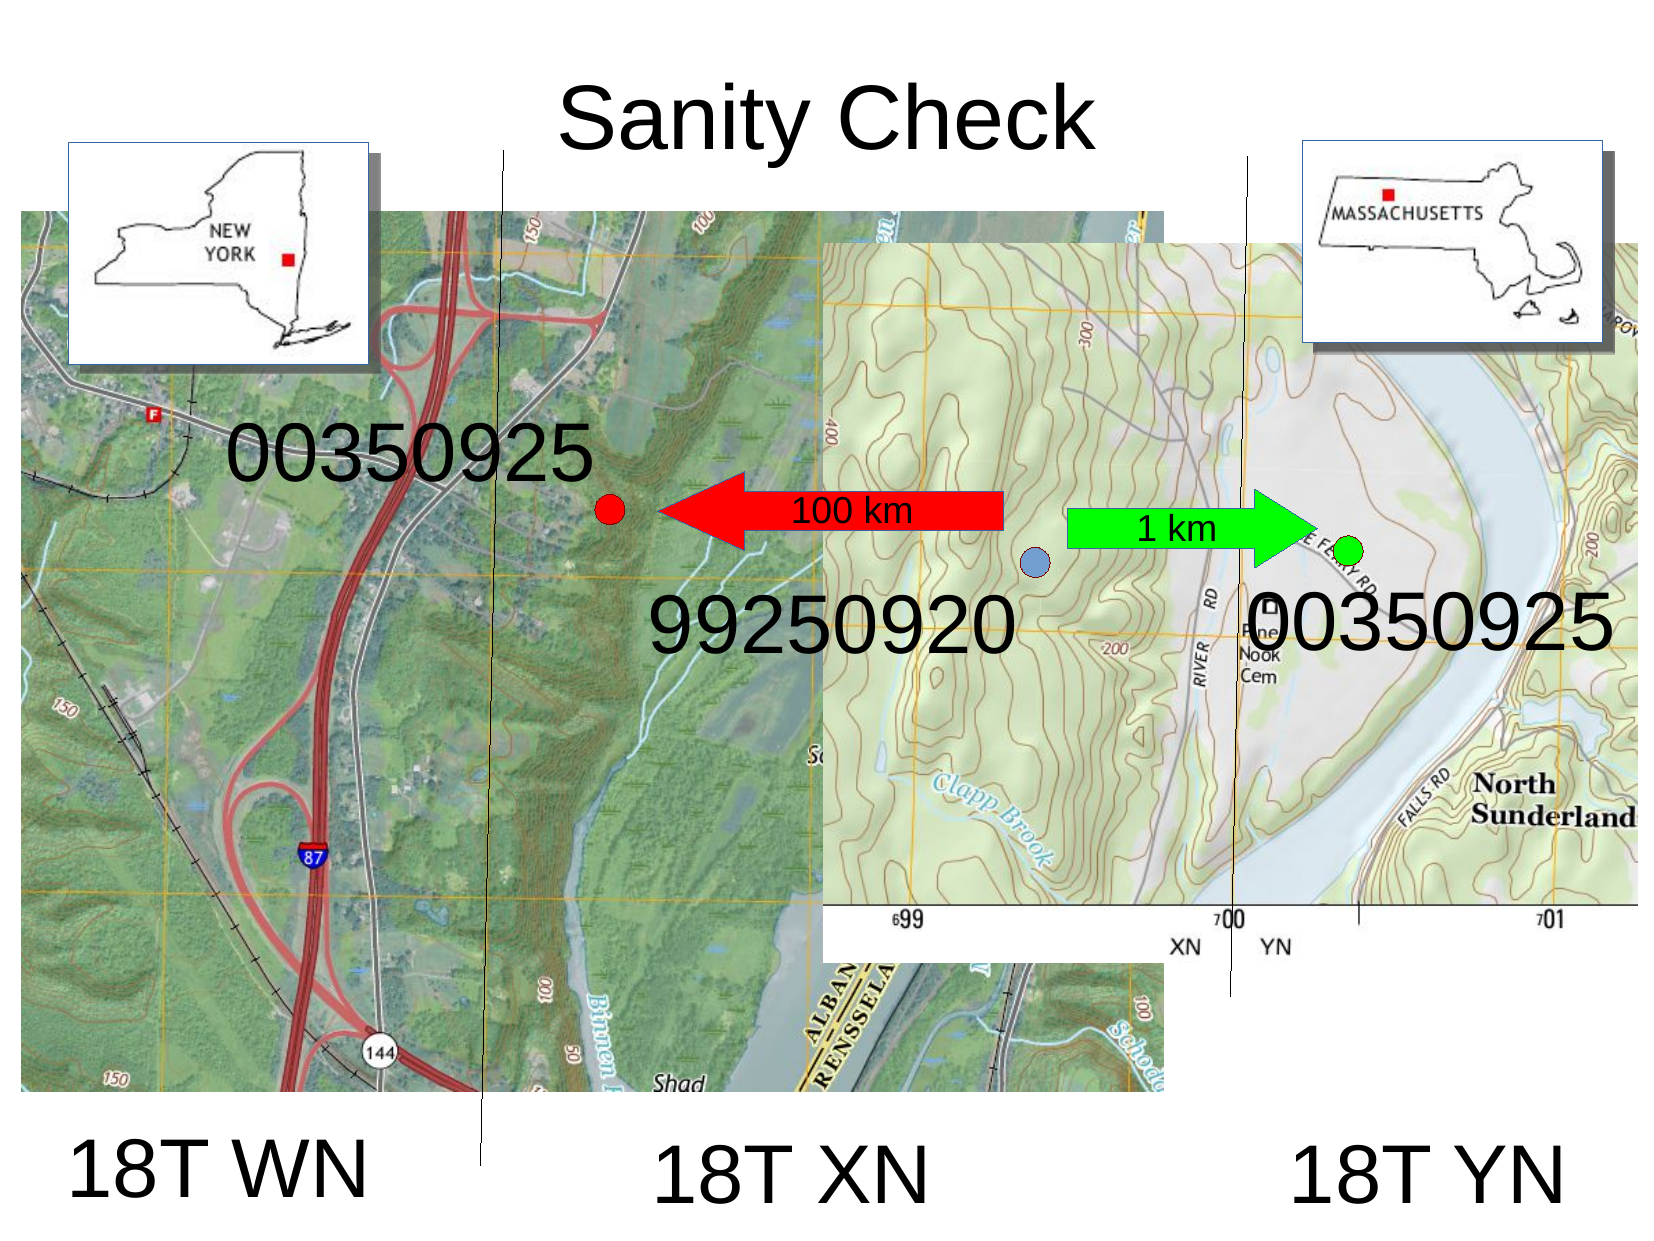

# Sanity Check
00350925
100 km
1 km
00350925
99250920
18T WN
18T XN
18T YN